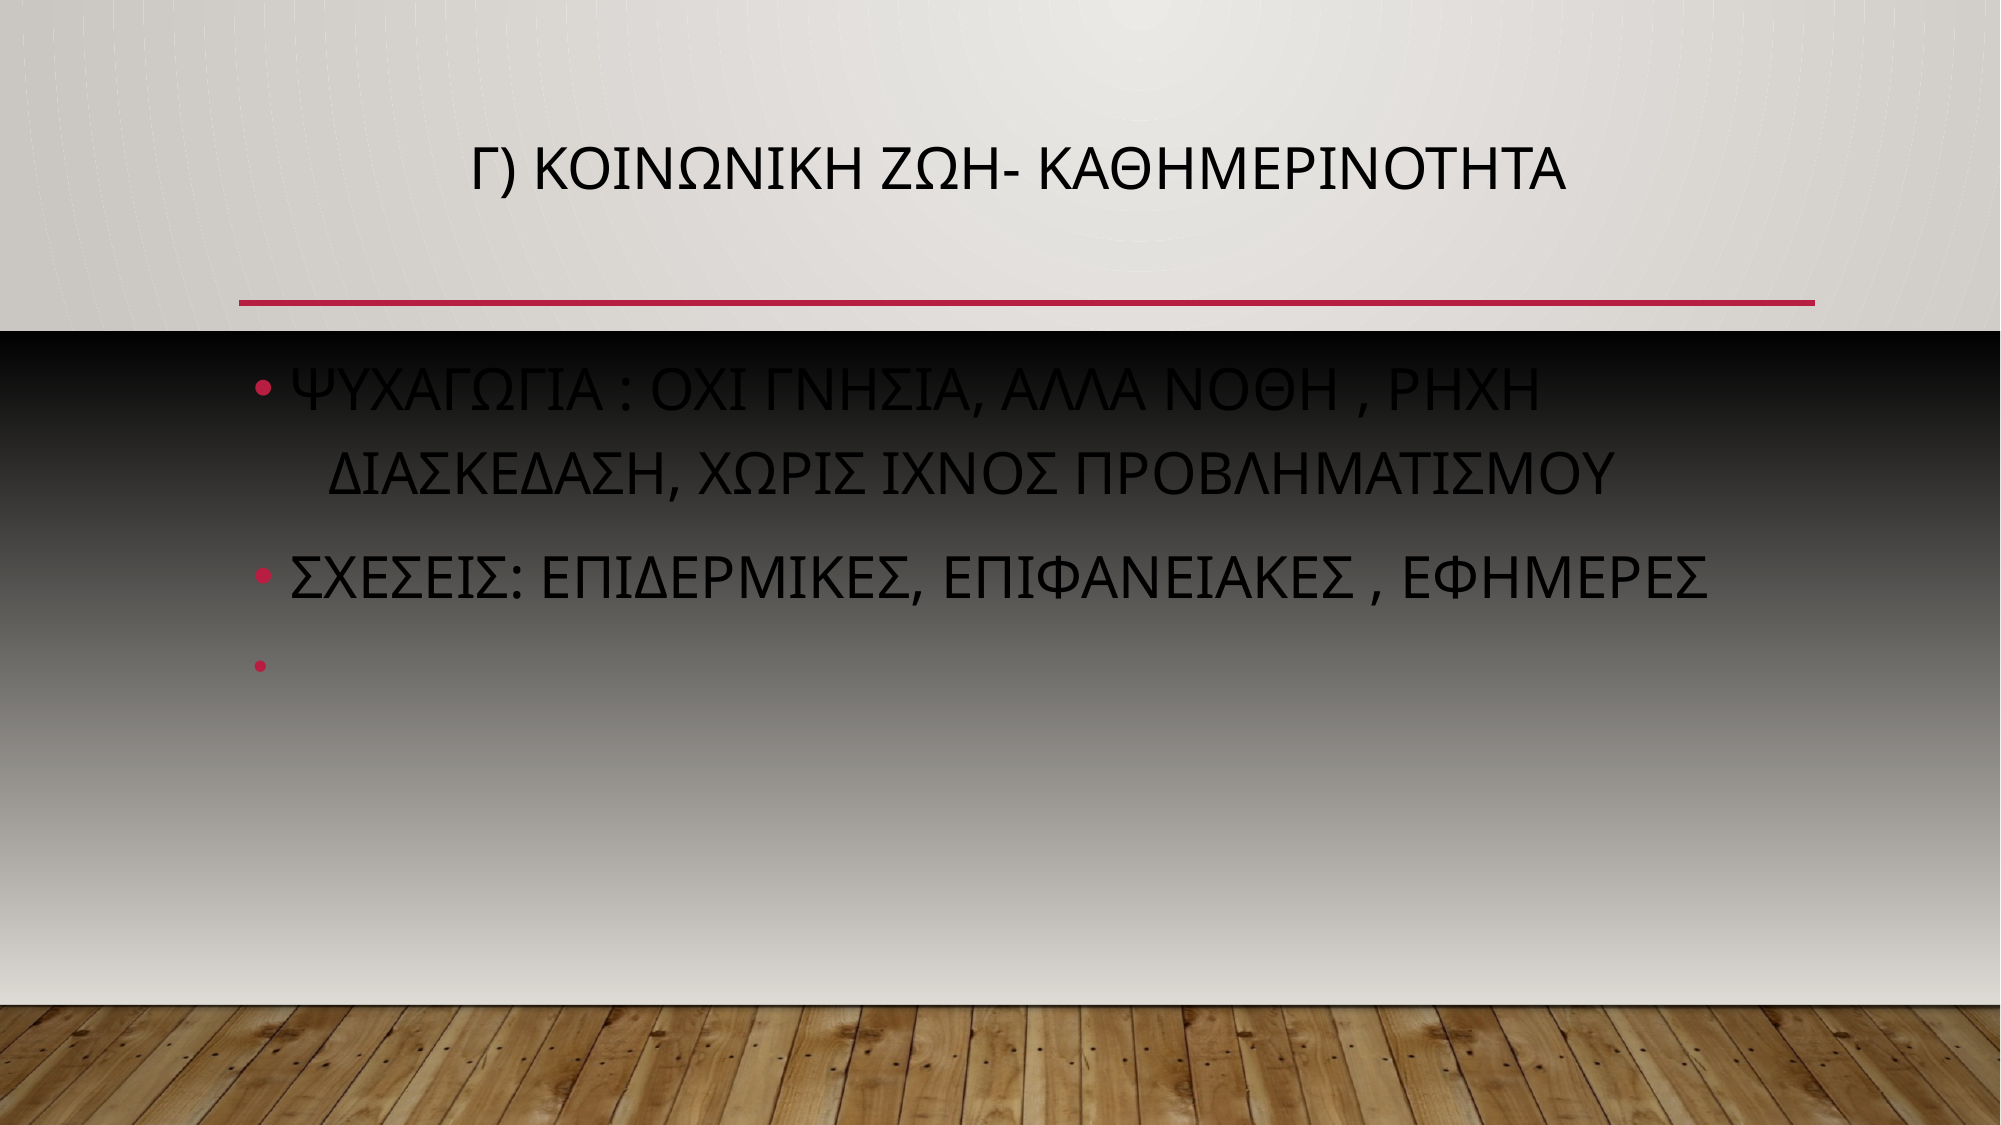

# Γ) ΚΟΙΝΩΝΙΚΗ ΖΩΗ- ΚΑΘΗΜΕΡΙΝΟΤΗΤΑ
ΨΥΧΑΓΩΓΙΑ : ΟΧΙ ΓΝΗΣΙΑ, ΑΛΛΑ ΝΟΘΗ , ΡΗΧΗ ΔΙΑΣΚΕΔΑΣΗ, ΧΩΡΙΣ ΙΧΝΟΣ ΠΡΟΒΛΗΜΑΤΙΣΜΟΥ
ΣΧΕΣΕΙΣ: ΕΠΙΔΕΡΜΙΚΕΣ, ΕΠΙΦΑΝΕΙΑΚΕΣ , ΕΦΗΜΕΡΕΣ